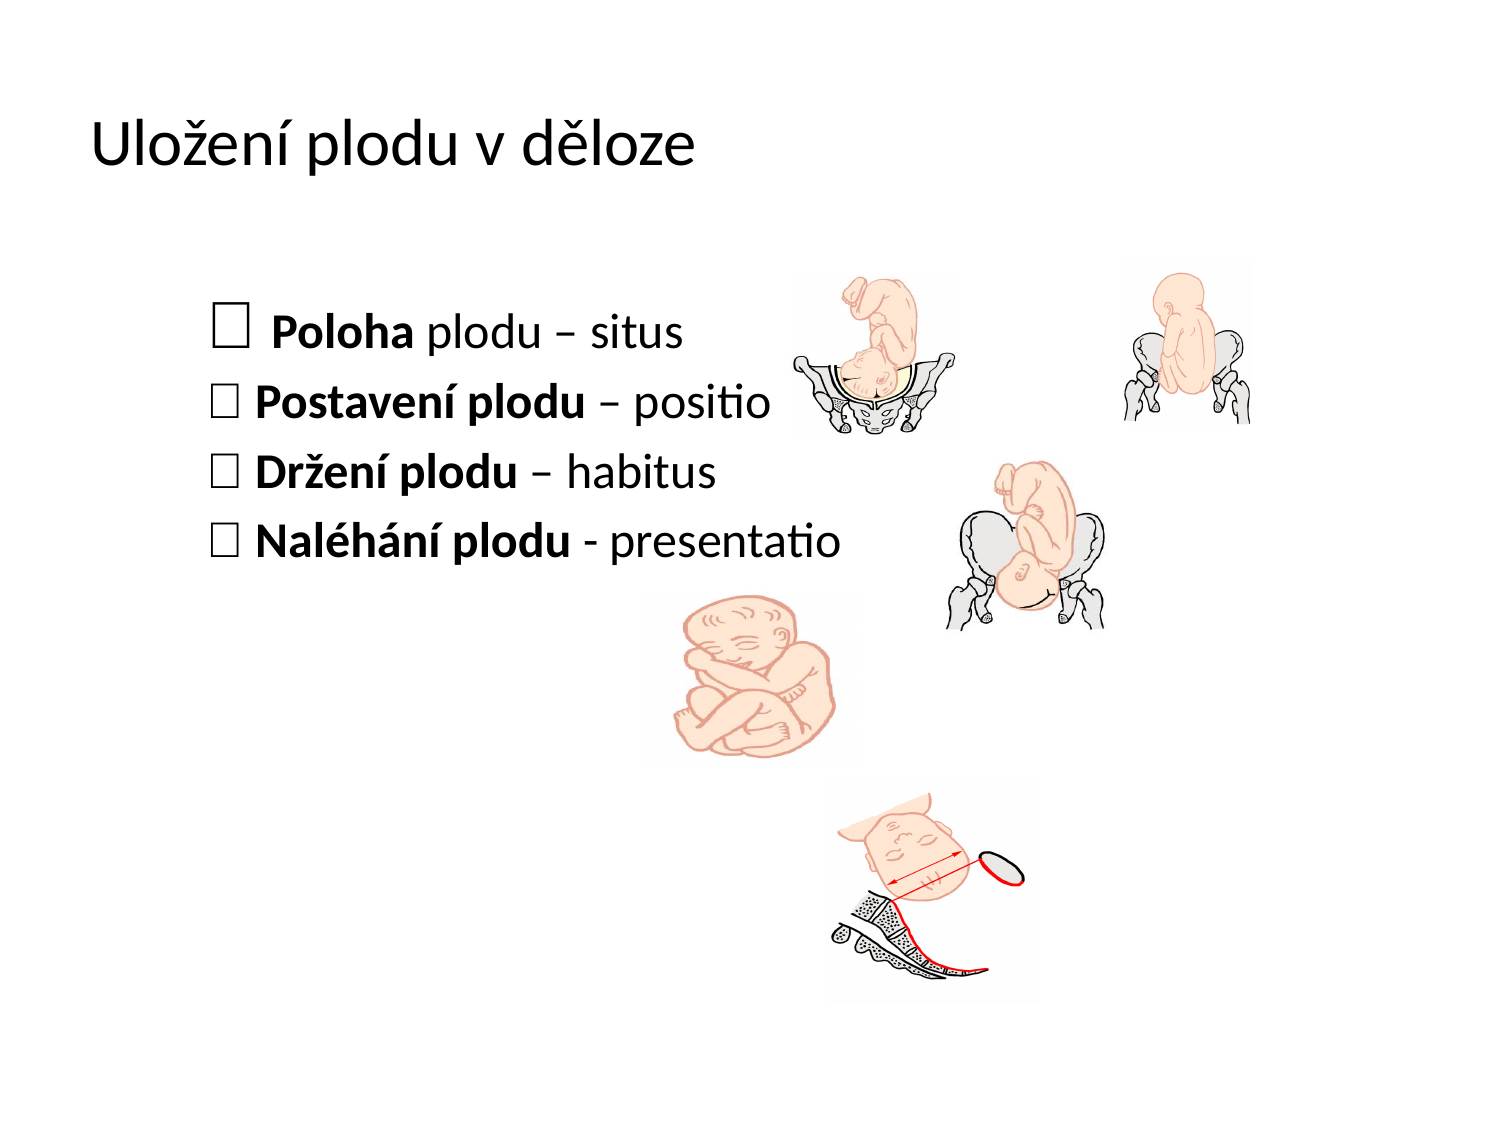

# Uložení plodu v děloze
 Poloha plodu – situs
 Postavení plodu – positio
 Držení plodu – habitus
 Naléhání plodu - presentatio